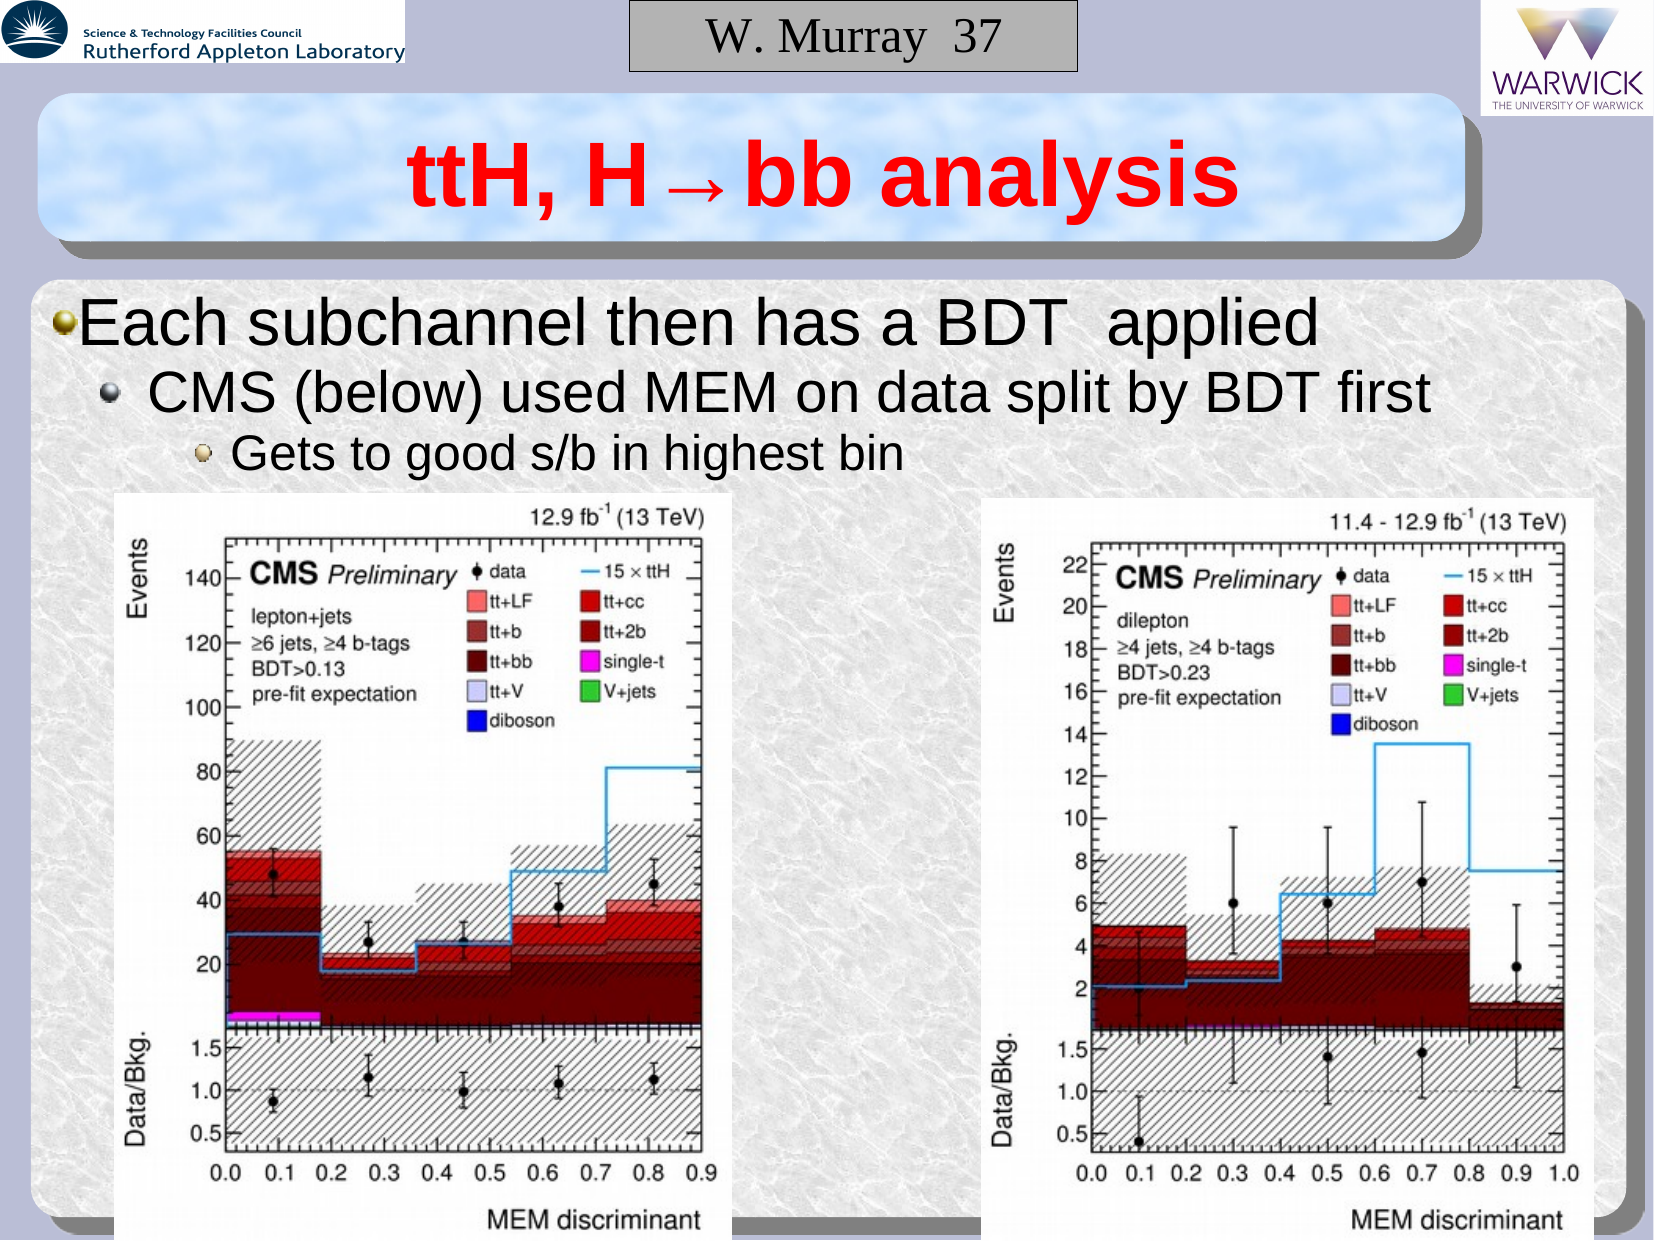

# ttH, H→bb analysis
Each subchannel then has a BDT applied
CMS (below) used MEM on data split by BDT first
Gets to good s/b in highest bin